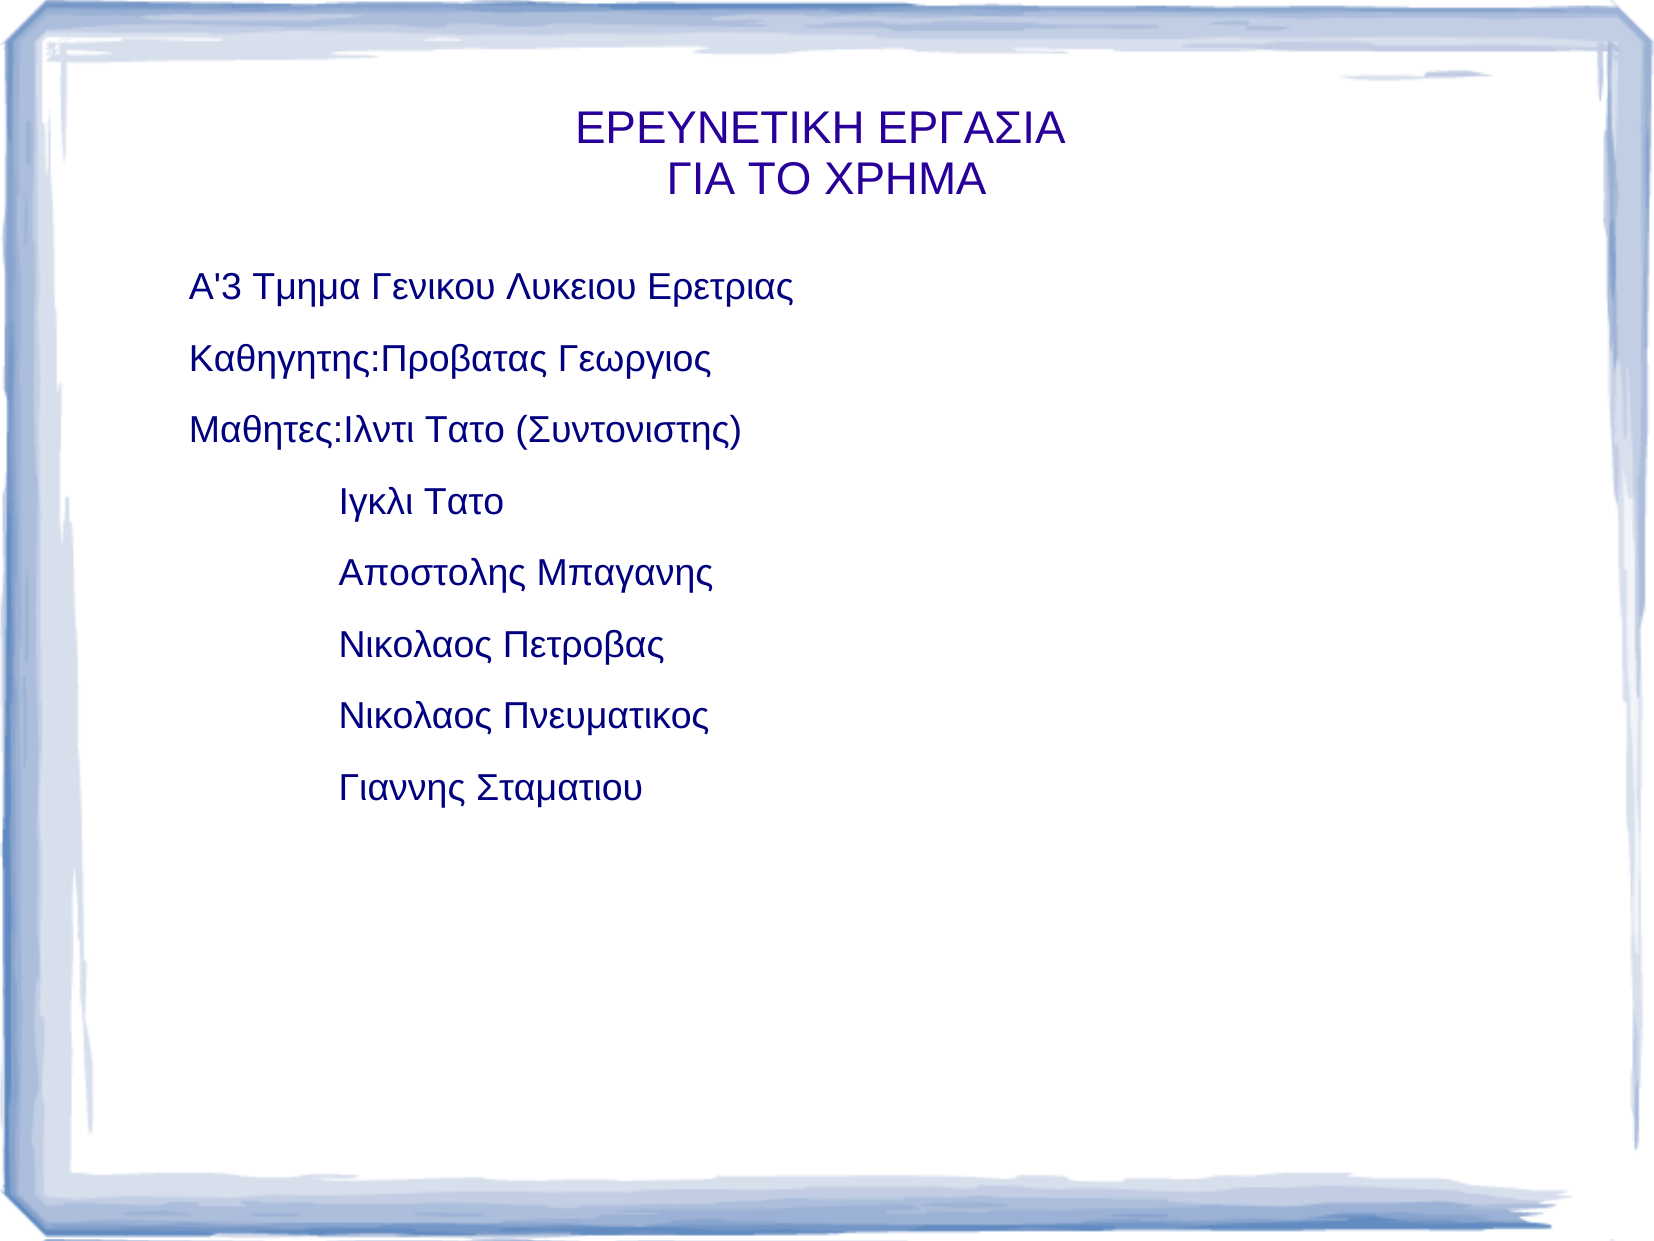

# ΕΡΕΥΝΕΤΙΚΗ ΕΡΓΑΣΙΑ ΓΙΑ ΤΟ ΧΡΗΜΑ
Α'3 Τμημα Γενικου Λυκειου Ερετριας
Καθηγητης:Προβατας Γεωργιος
Μαθητες:Ιλντι Τατο (Συντονιστης)
 Ιγκλι Τατο
 Αποστολης Μπαγανης
 Νικολαος Πετροβας
 Νικολαος Πνευματικος
 Γιαννης Σταματιου